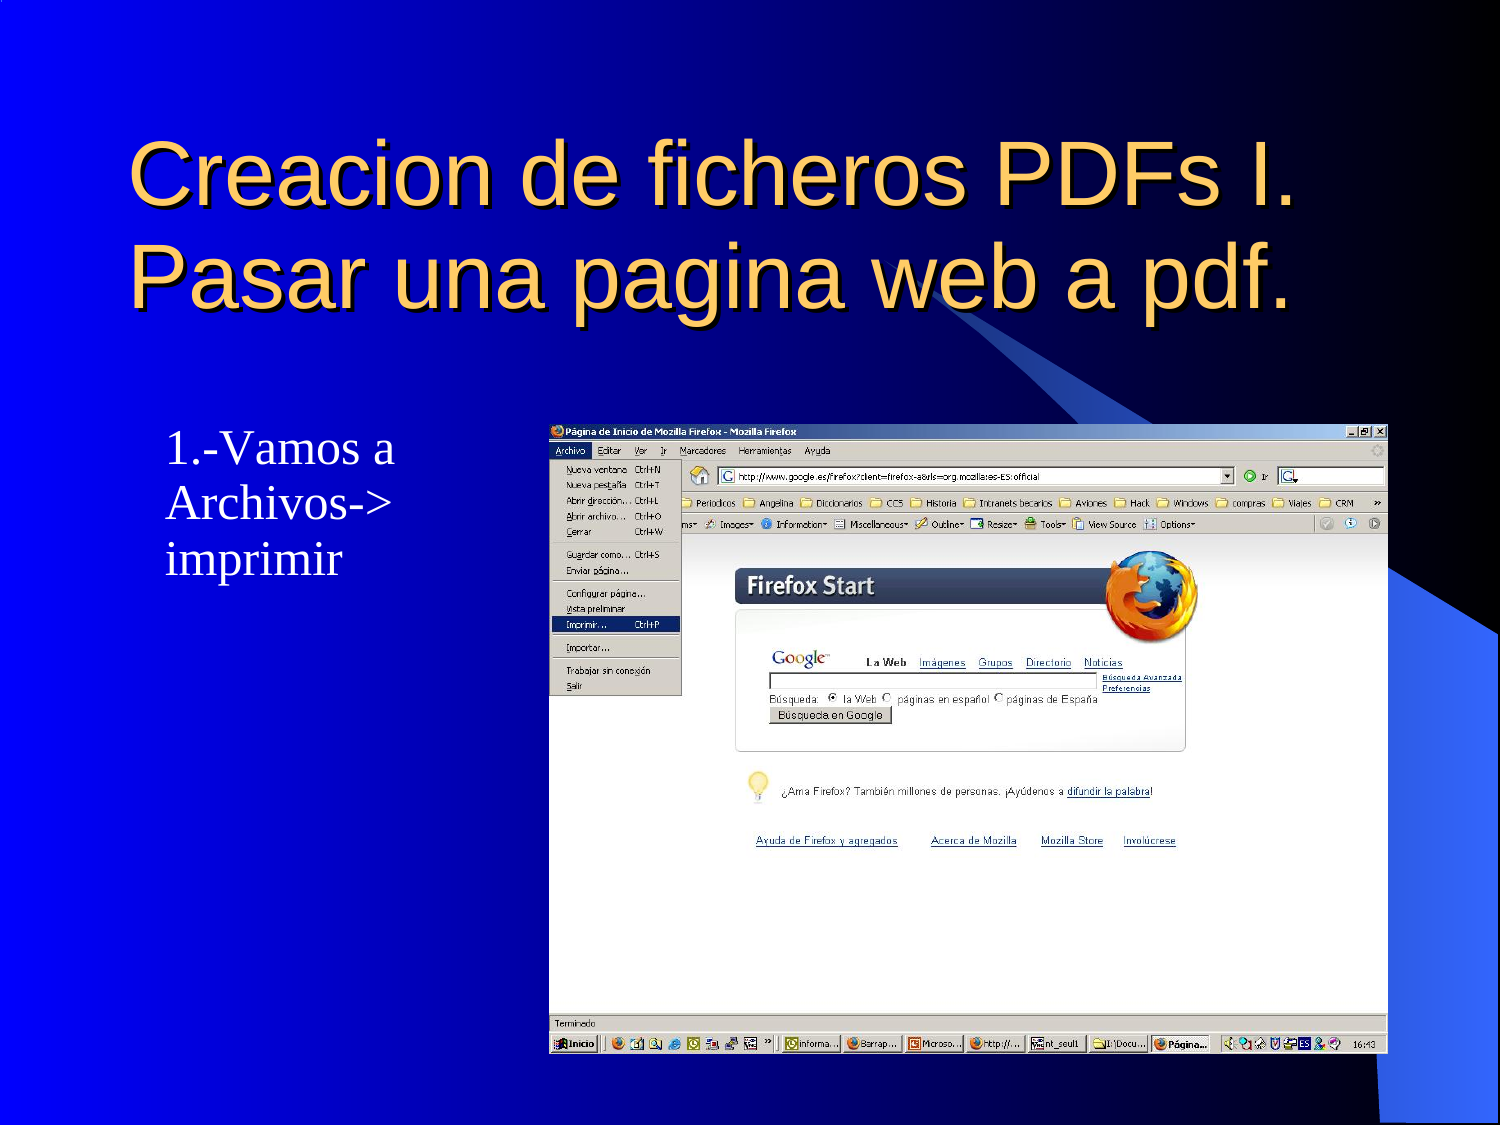

# Creacion de ficheros PDFs I. Pasar una pagina web a pdf.
1.-Vamos a
Archivos->
imprimir